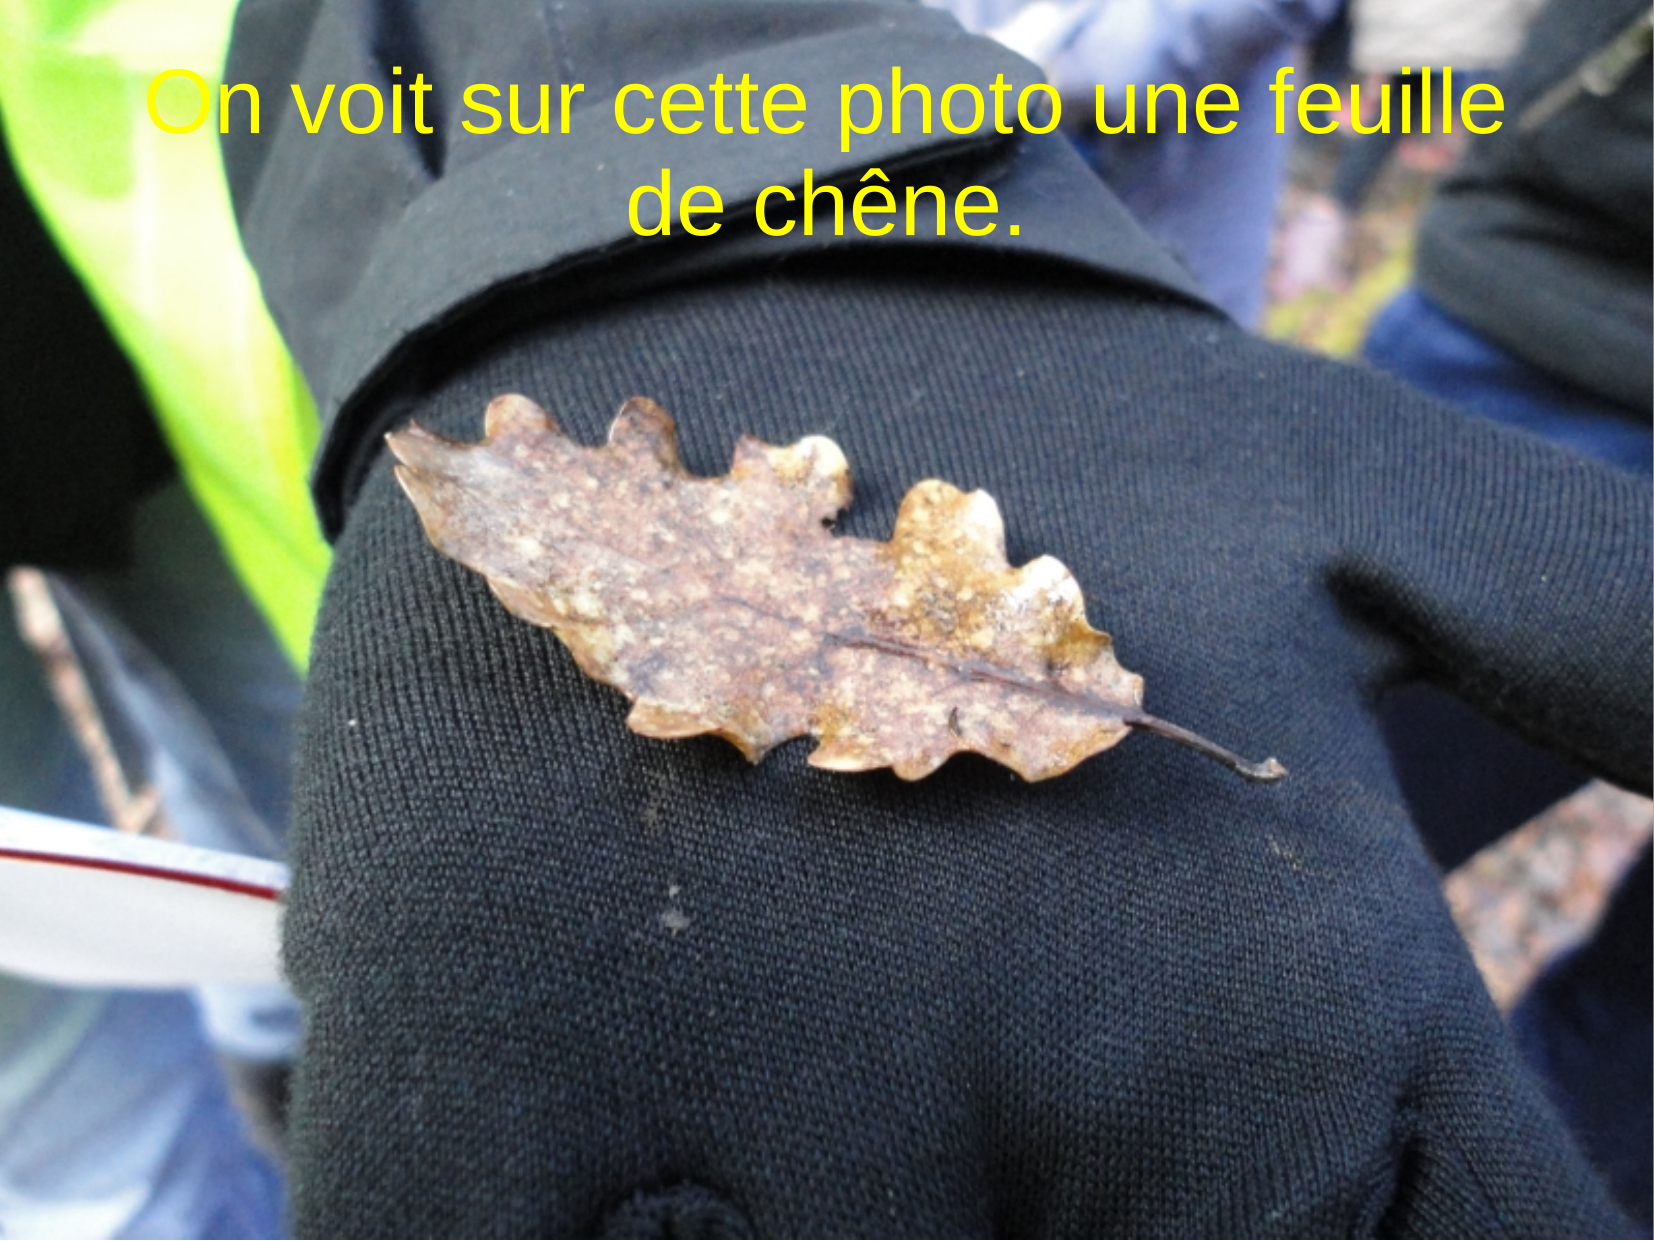

# On voit sur cette photo une feuille de chêne.